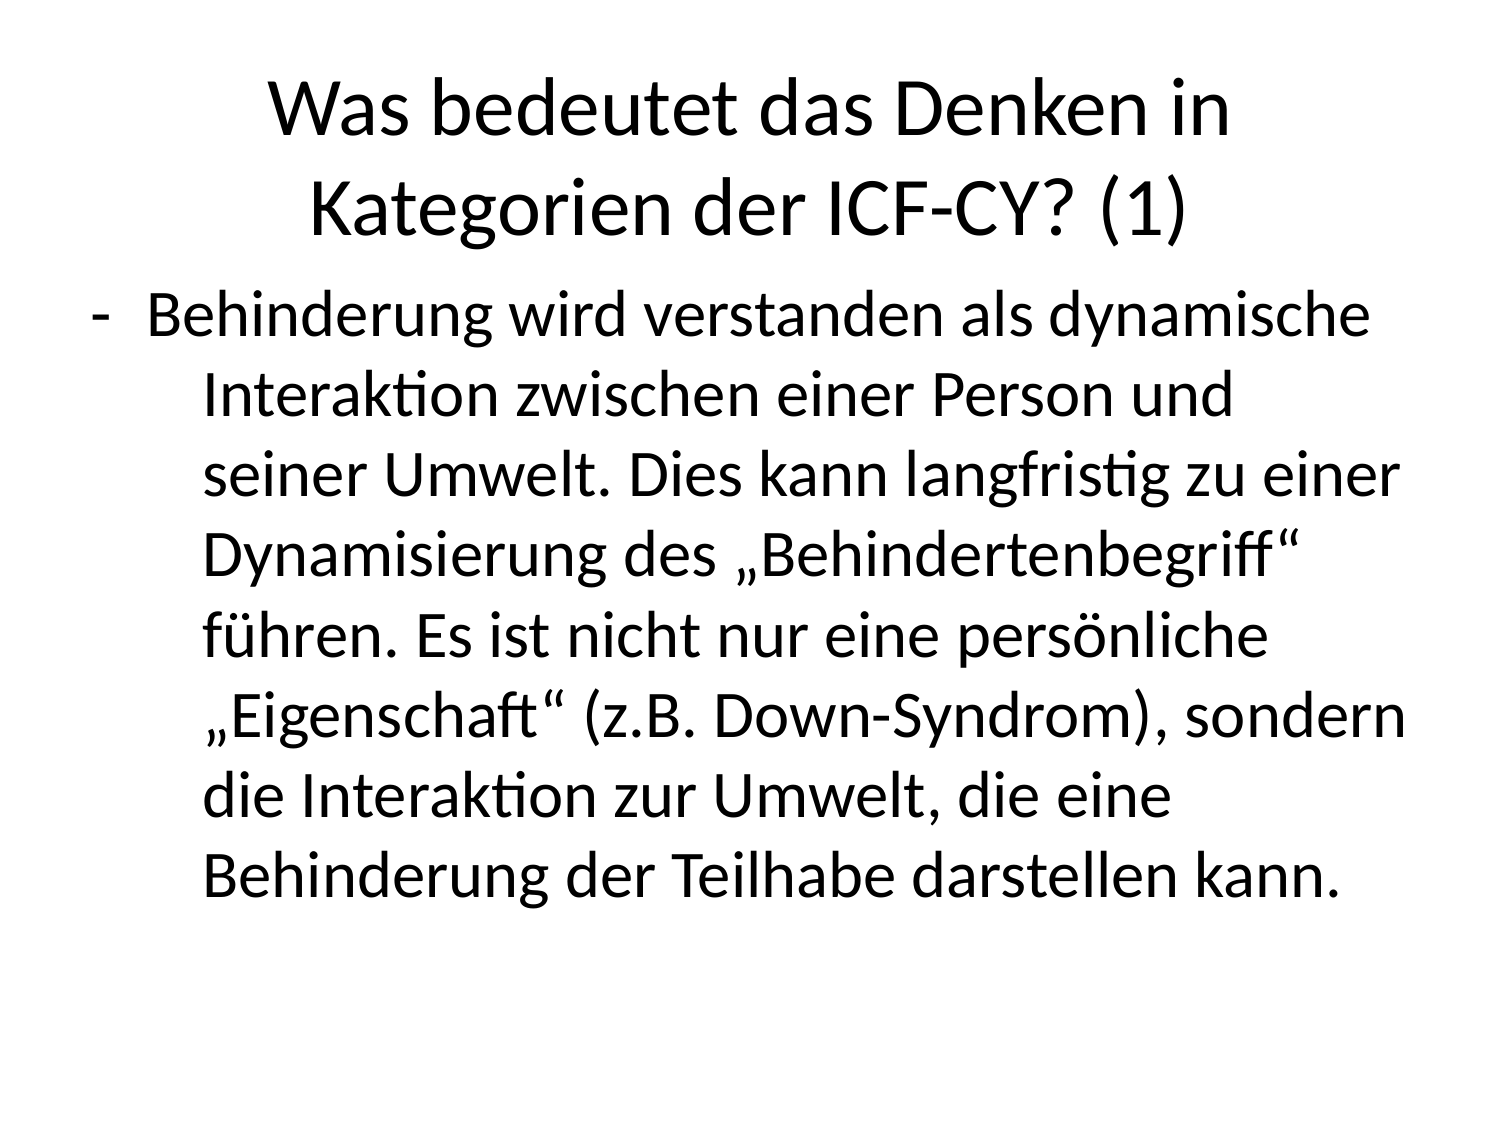

# Was bedeutet das Denken in Kategorien der ICF-CY? (1)
Behinderung wird verstanden als dynamische Interaktion zwischen einer Person und seiner Umwelt. Dies kann langfristig zu einer Dynamisierung des „Behindertenbegriff“ führen. Es ist nicht nur eine persönliche „Eigenschaft“ (z.B. Down-Syndrom), sondern die Interaktion zur Umwelt, die eine Behinderung der Teilhabe darstellen kann.